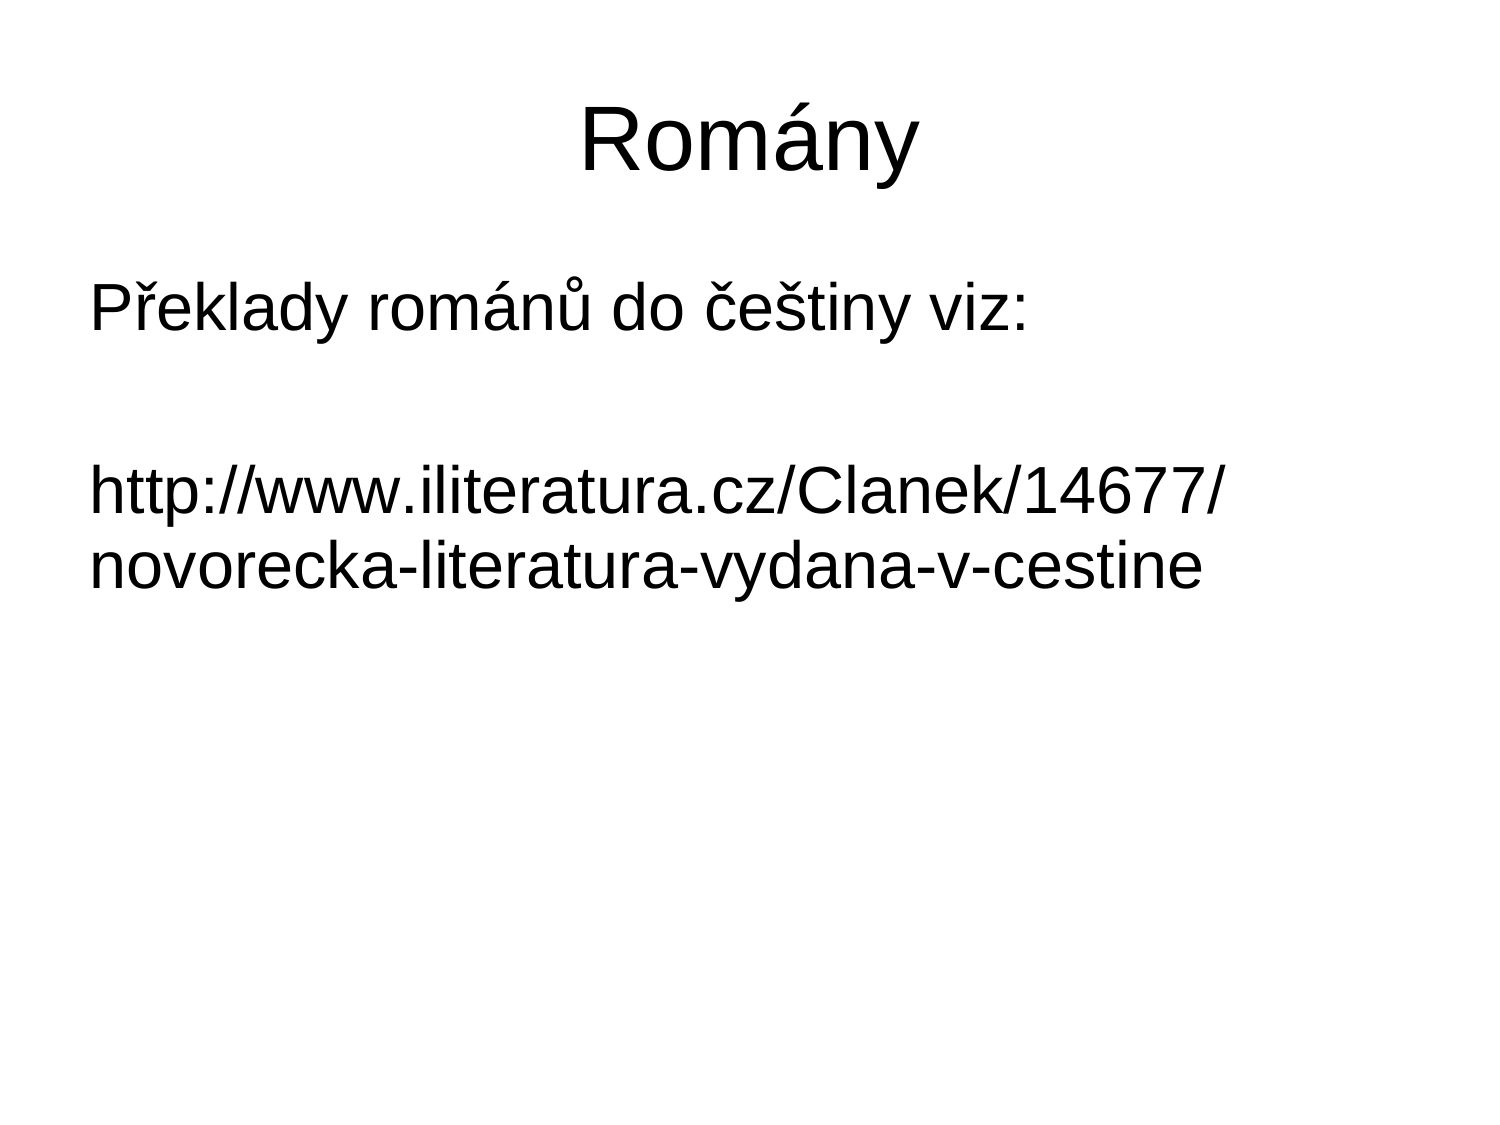

# Romány
Překlady románů do češtiny viz:
http://www.iliteratura.cz/Clanek/14677/novorecka-literatura-vydana-v-cestine